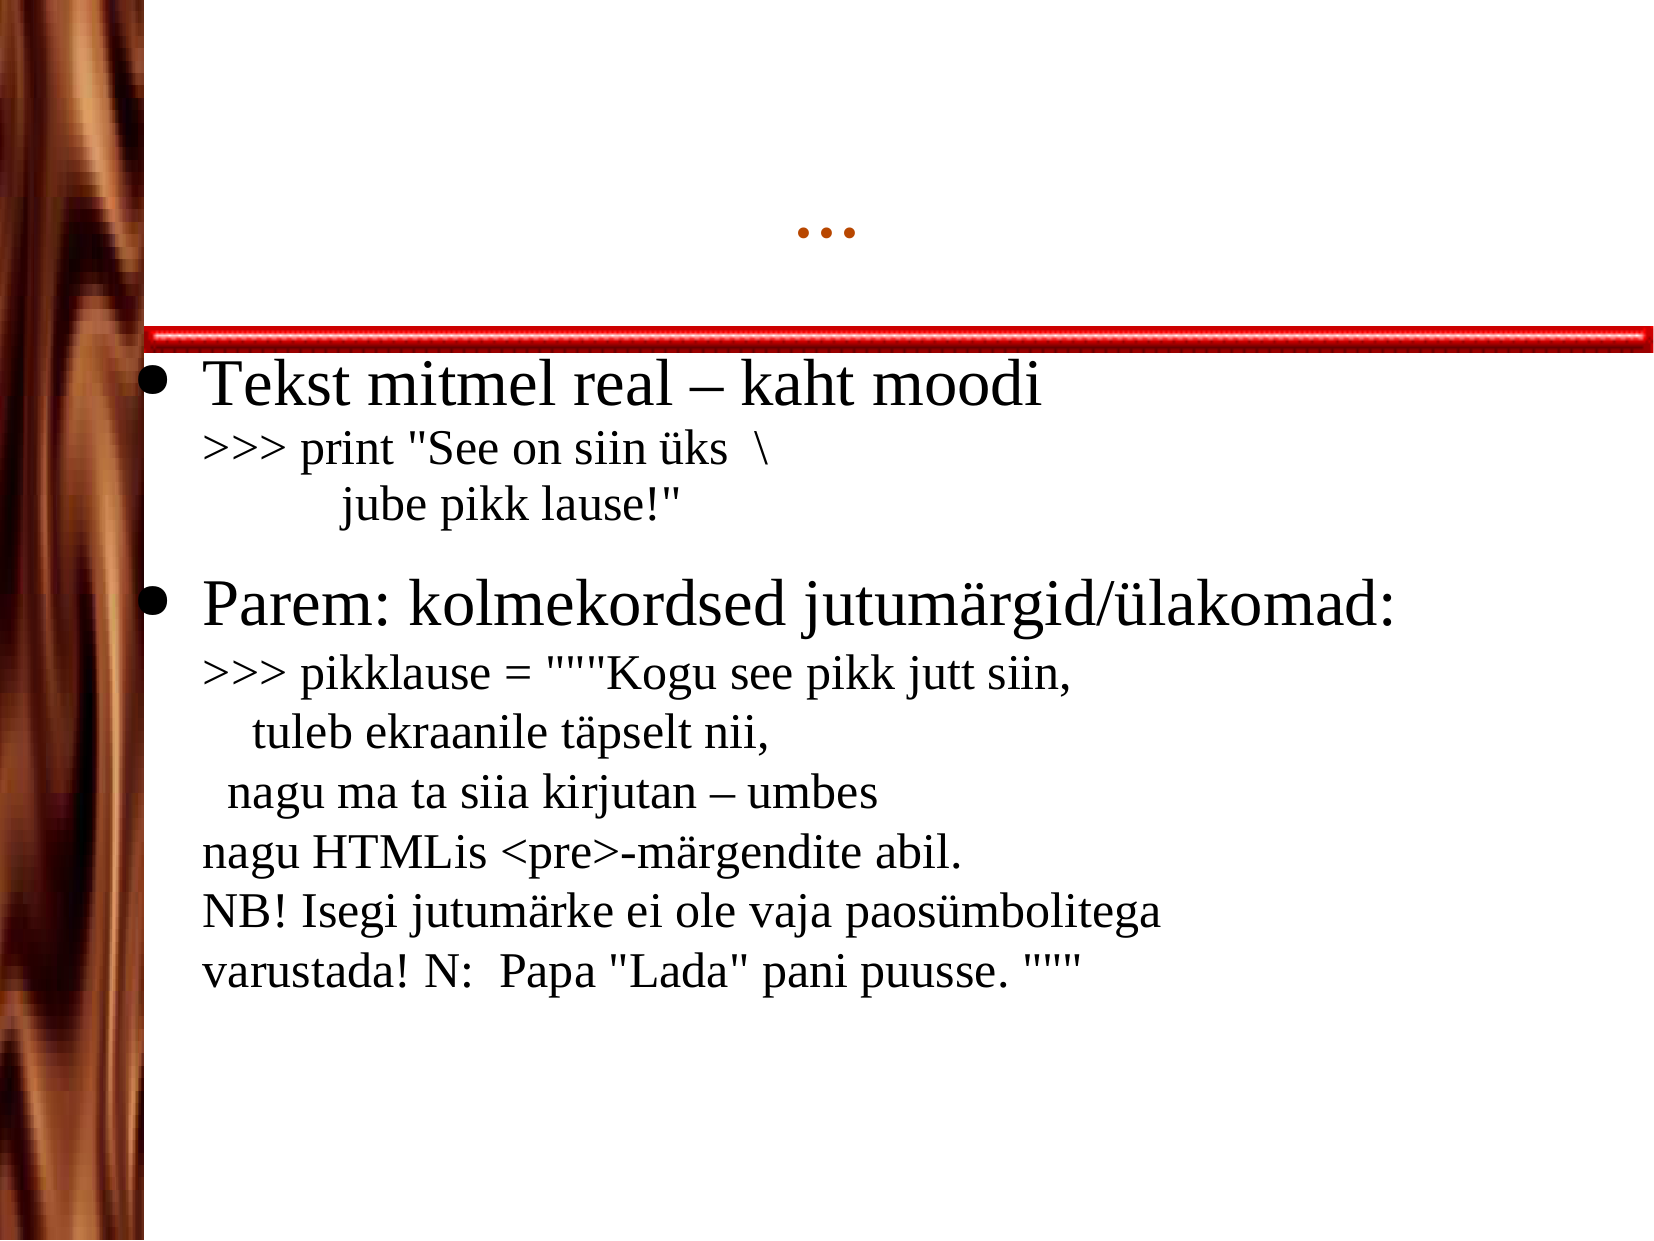

# ...
Tekst mitmel real – kaht moodi
>>> print "See on siin üks \
		jube pikk lause!"
Parem: kolmekordsed jutumärgid/ülakomad:
>>> pikklause = """Kogu see pikk jutt siin,
 tuleb ekraanile täpselt nii,
 nagu ma ta siia kirjutan – umbes
nagu HTMLis <pre>-märgendite abil.
NB! Isegi jutumärke ei ole vaja paosümbolitega
varustada! N: Papa "Lada" pani puusse. """